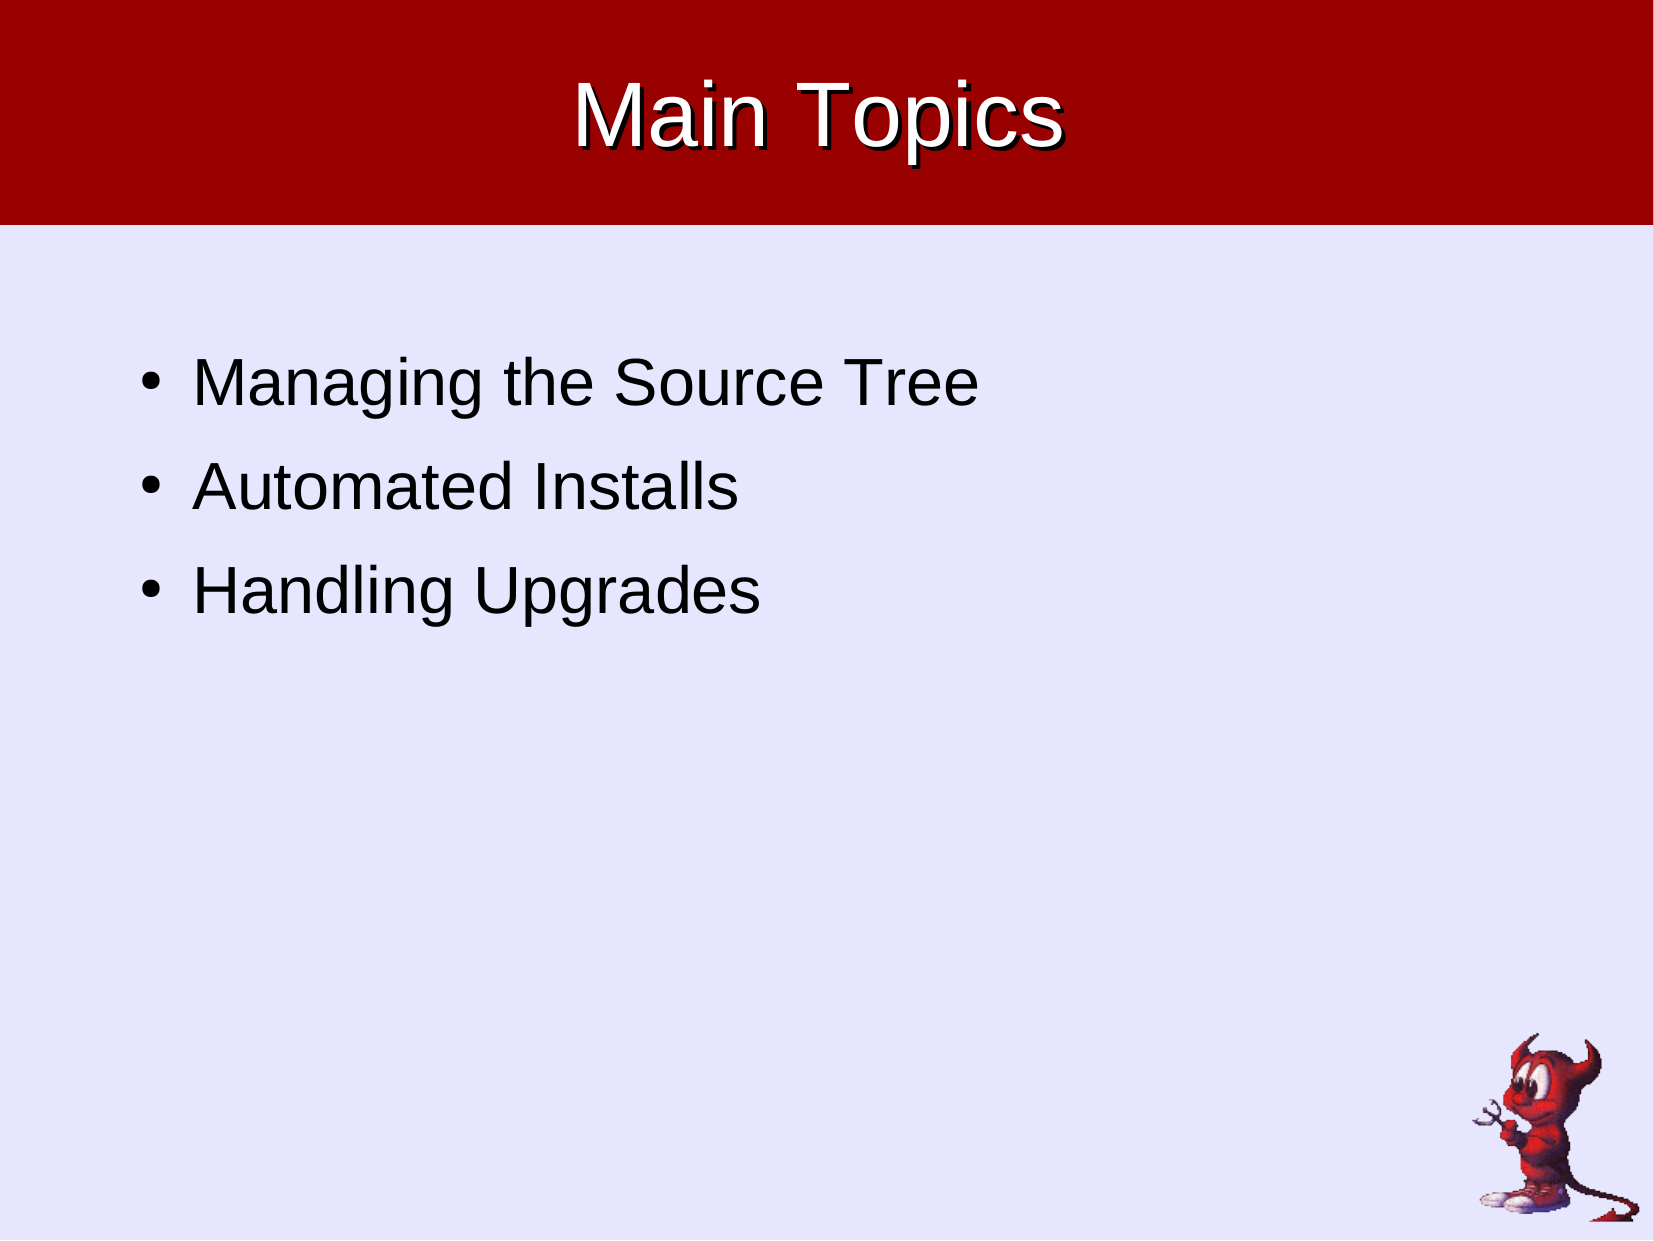

# Main Topics
Managing the Source Tree
Automated Installs
Handling Upgrades